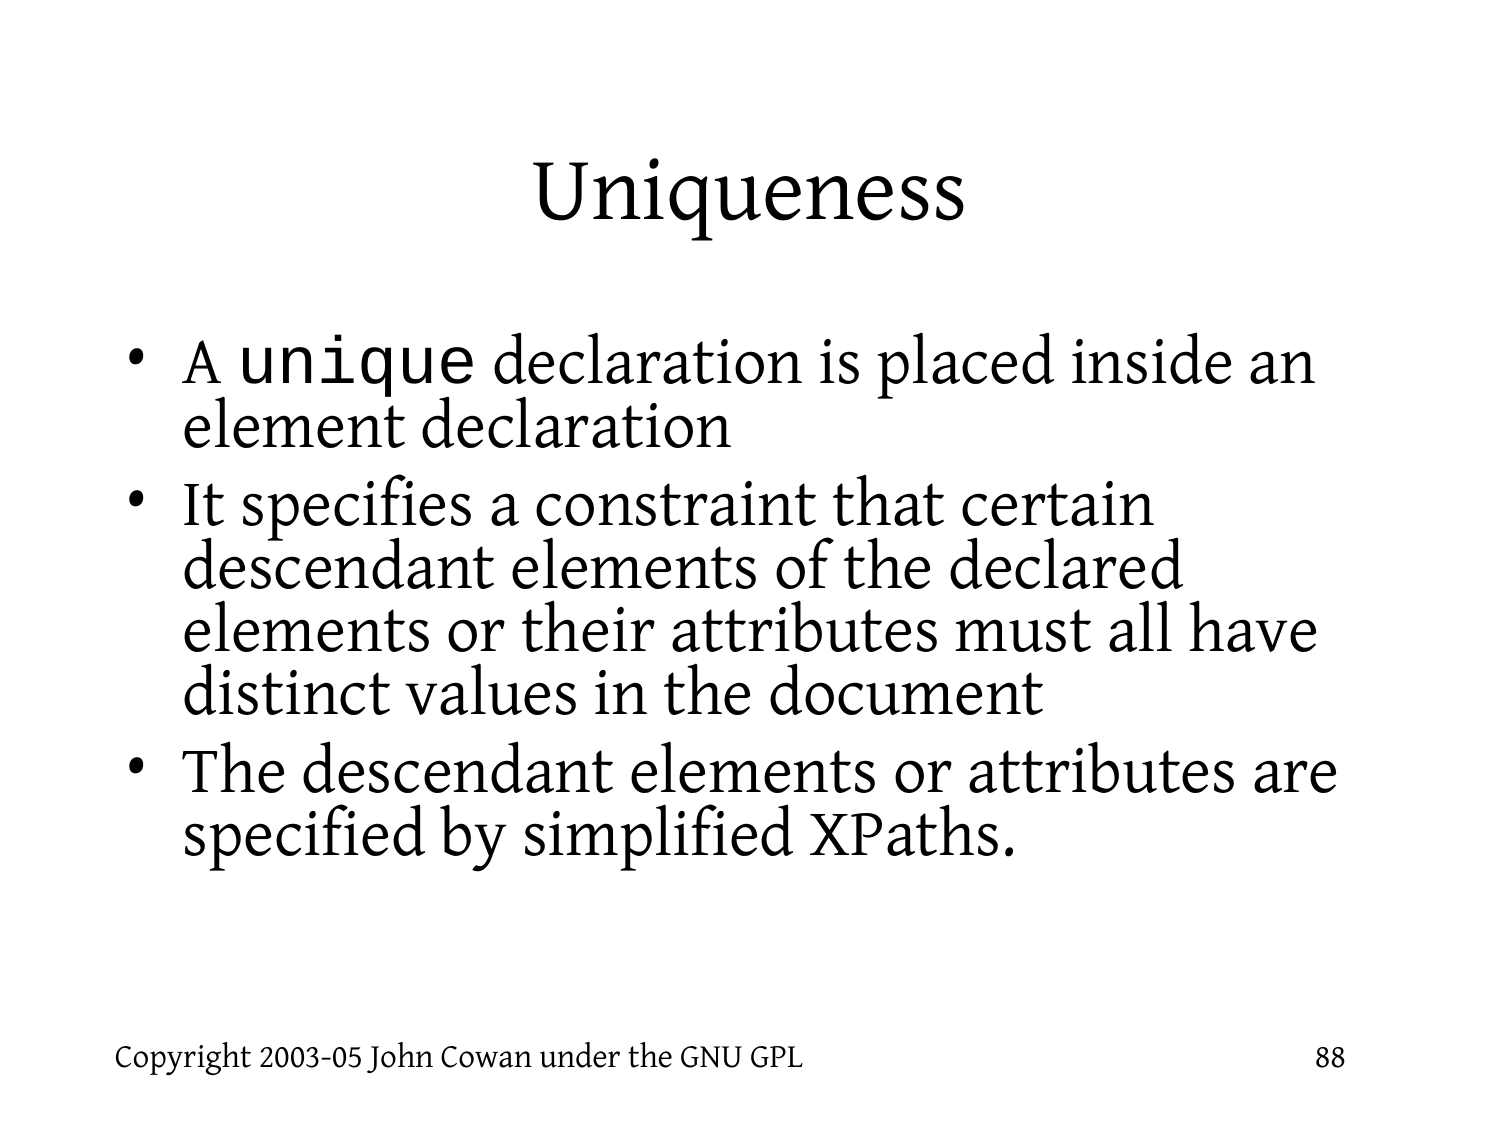

# Uniqueness
A unique declaration is placed inside an element declaration
It specifies a constraint that certain descendant elements of the declared elements or their attributes must all have distinct values in the document
The descendant elements or attributes are specified by simplified XPaths.